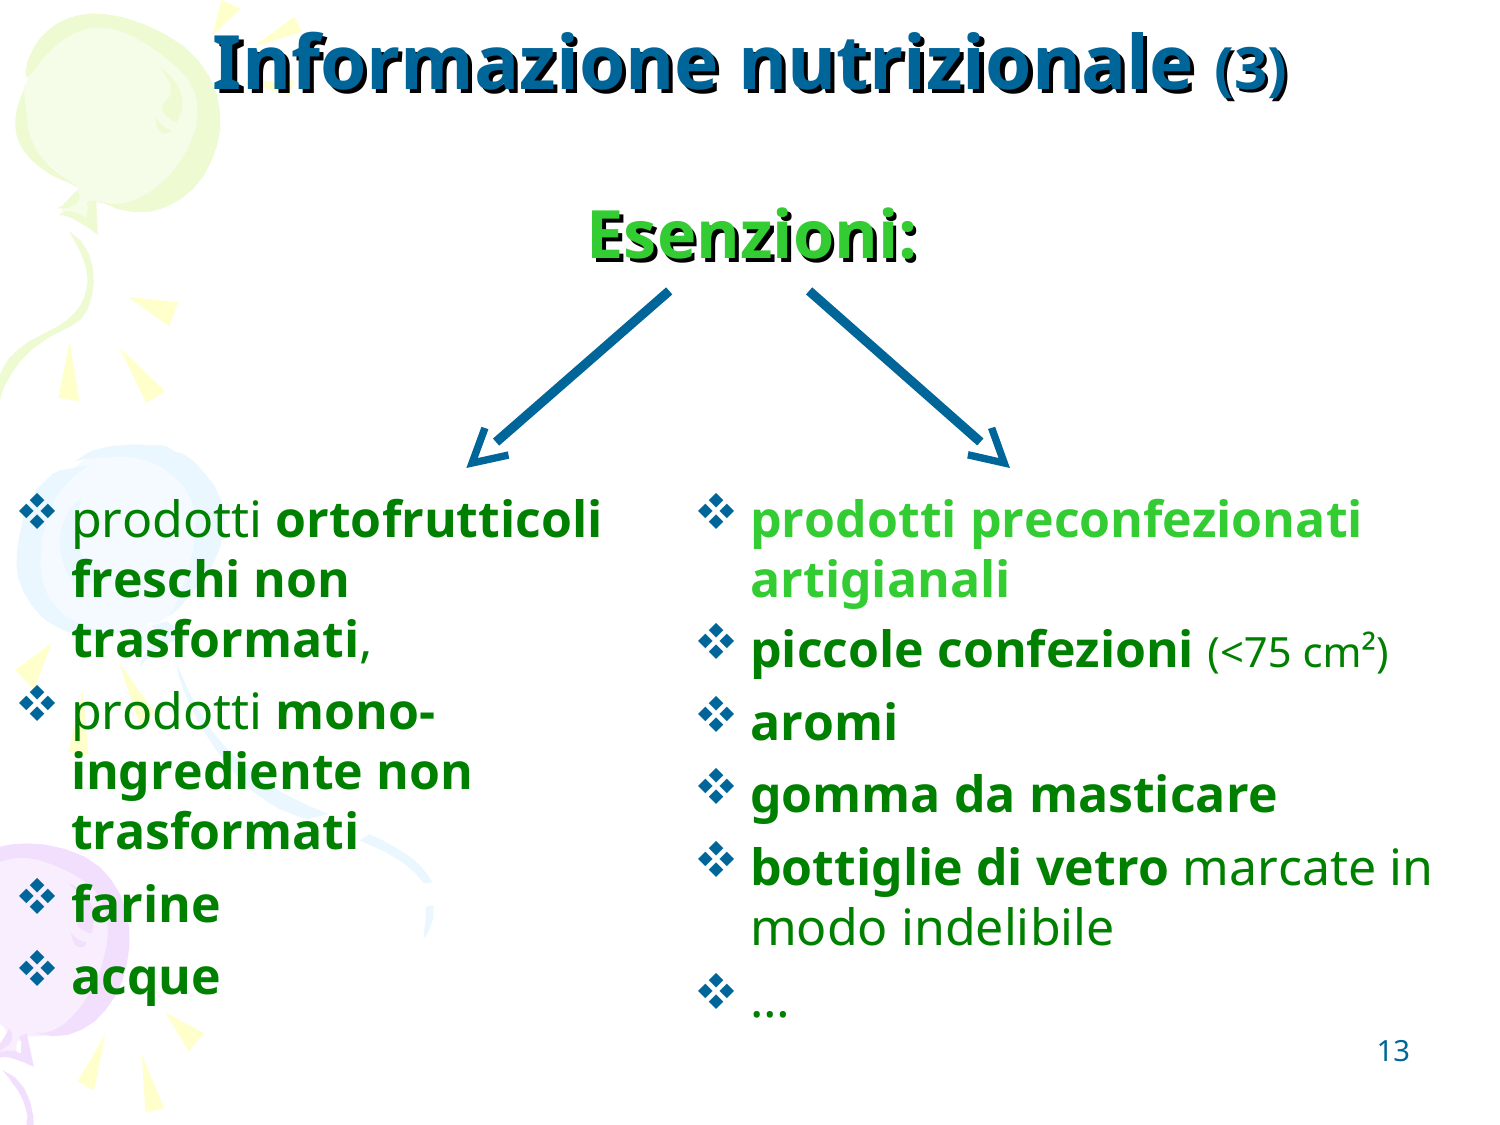

# Informazione nutrizionale (3)
Esenzioni:
prodotti ortofrutticoli freschi non trasformati,
prodotti mono-ingrediente non trasformati
farine
acque
prodotti preconfezionati artigianali
piccole confezioni (<75 cm²)
aromi
gomma da masticare
bottiglie di vetro marcate in modo indelibile
…